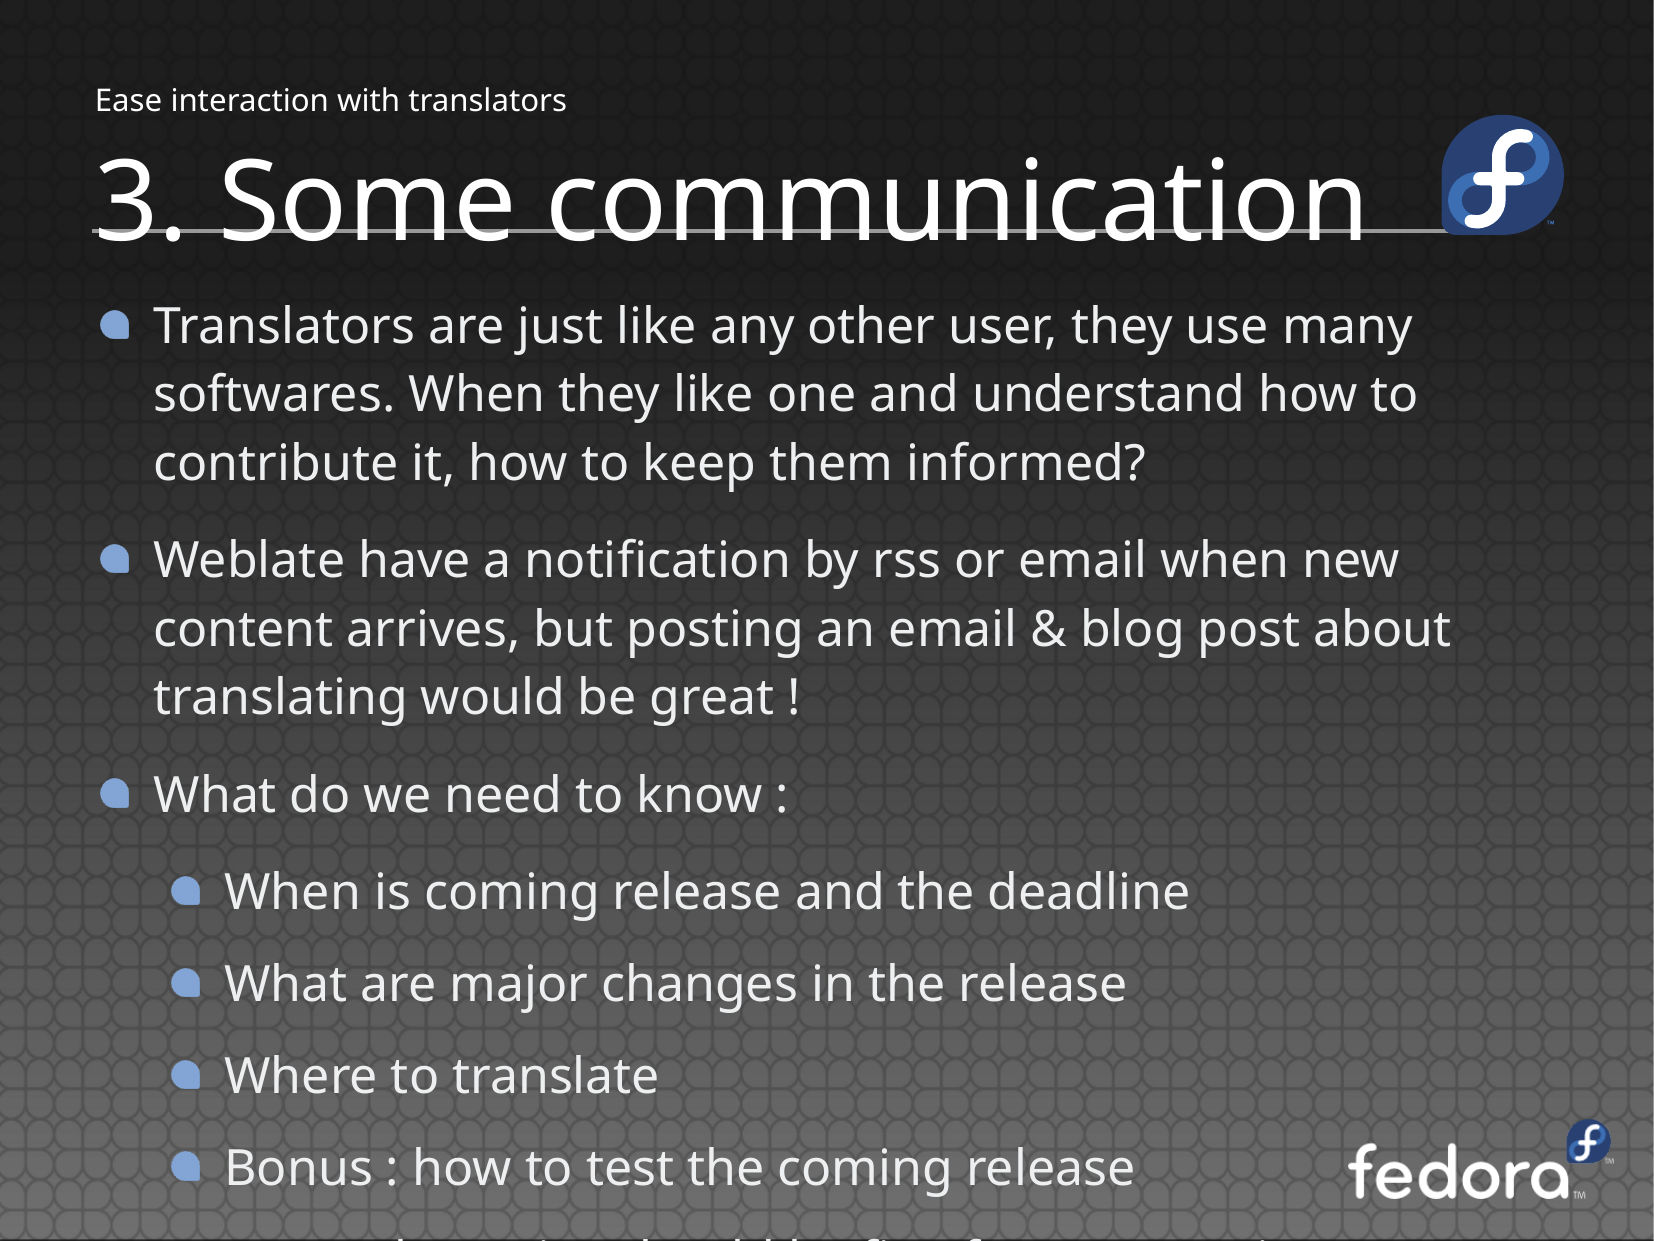

Ease interaction with translators
3. Some communication
# Translators are just like any other user, they use many softwares. When they like one and understand how to contribute it, how to keep them informed?
Weblate have a notification by rss or email when new content arrives, but posting an email & blog post about translating would be great !
What do we need to know :
When is coming release and the deadline
What are major changes in the release
Where to translate
Bonus : how to test the coming release
A two weeks notice should be fine for most project